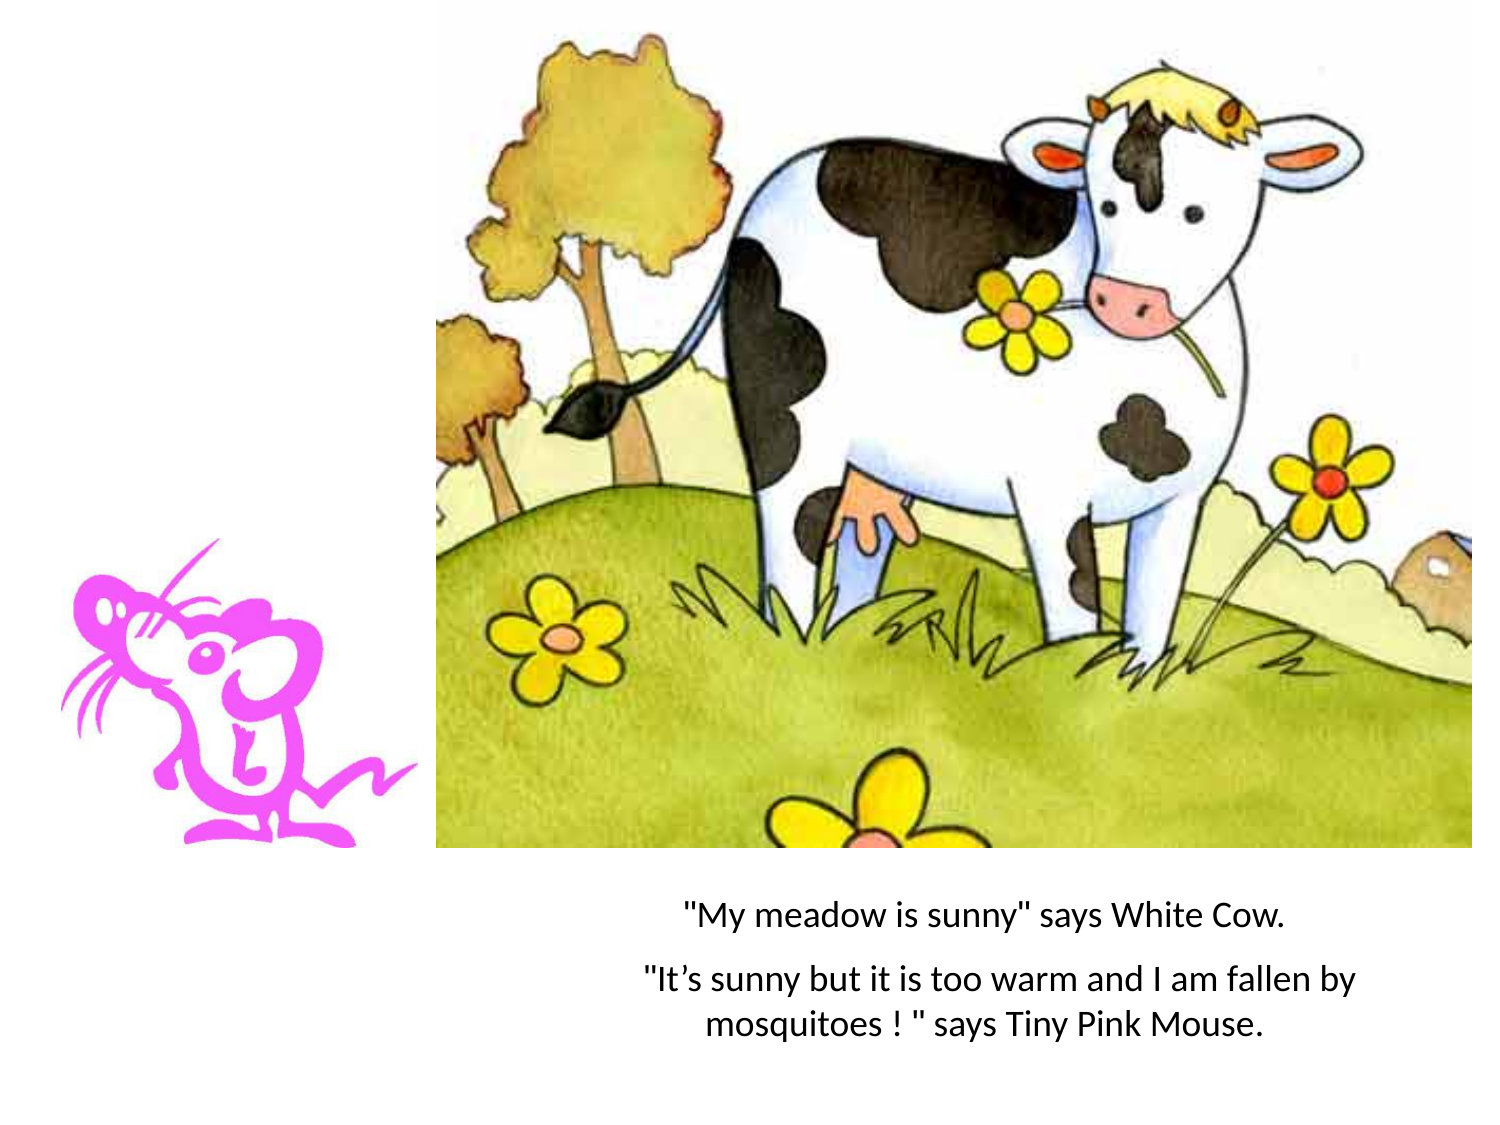

"My meadow is sunny" says White Cow.
   "It’s sunny but it is too warm and I am fallen by mosquitoes ! " says Tiny Pink Mouse.